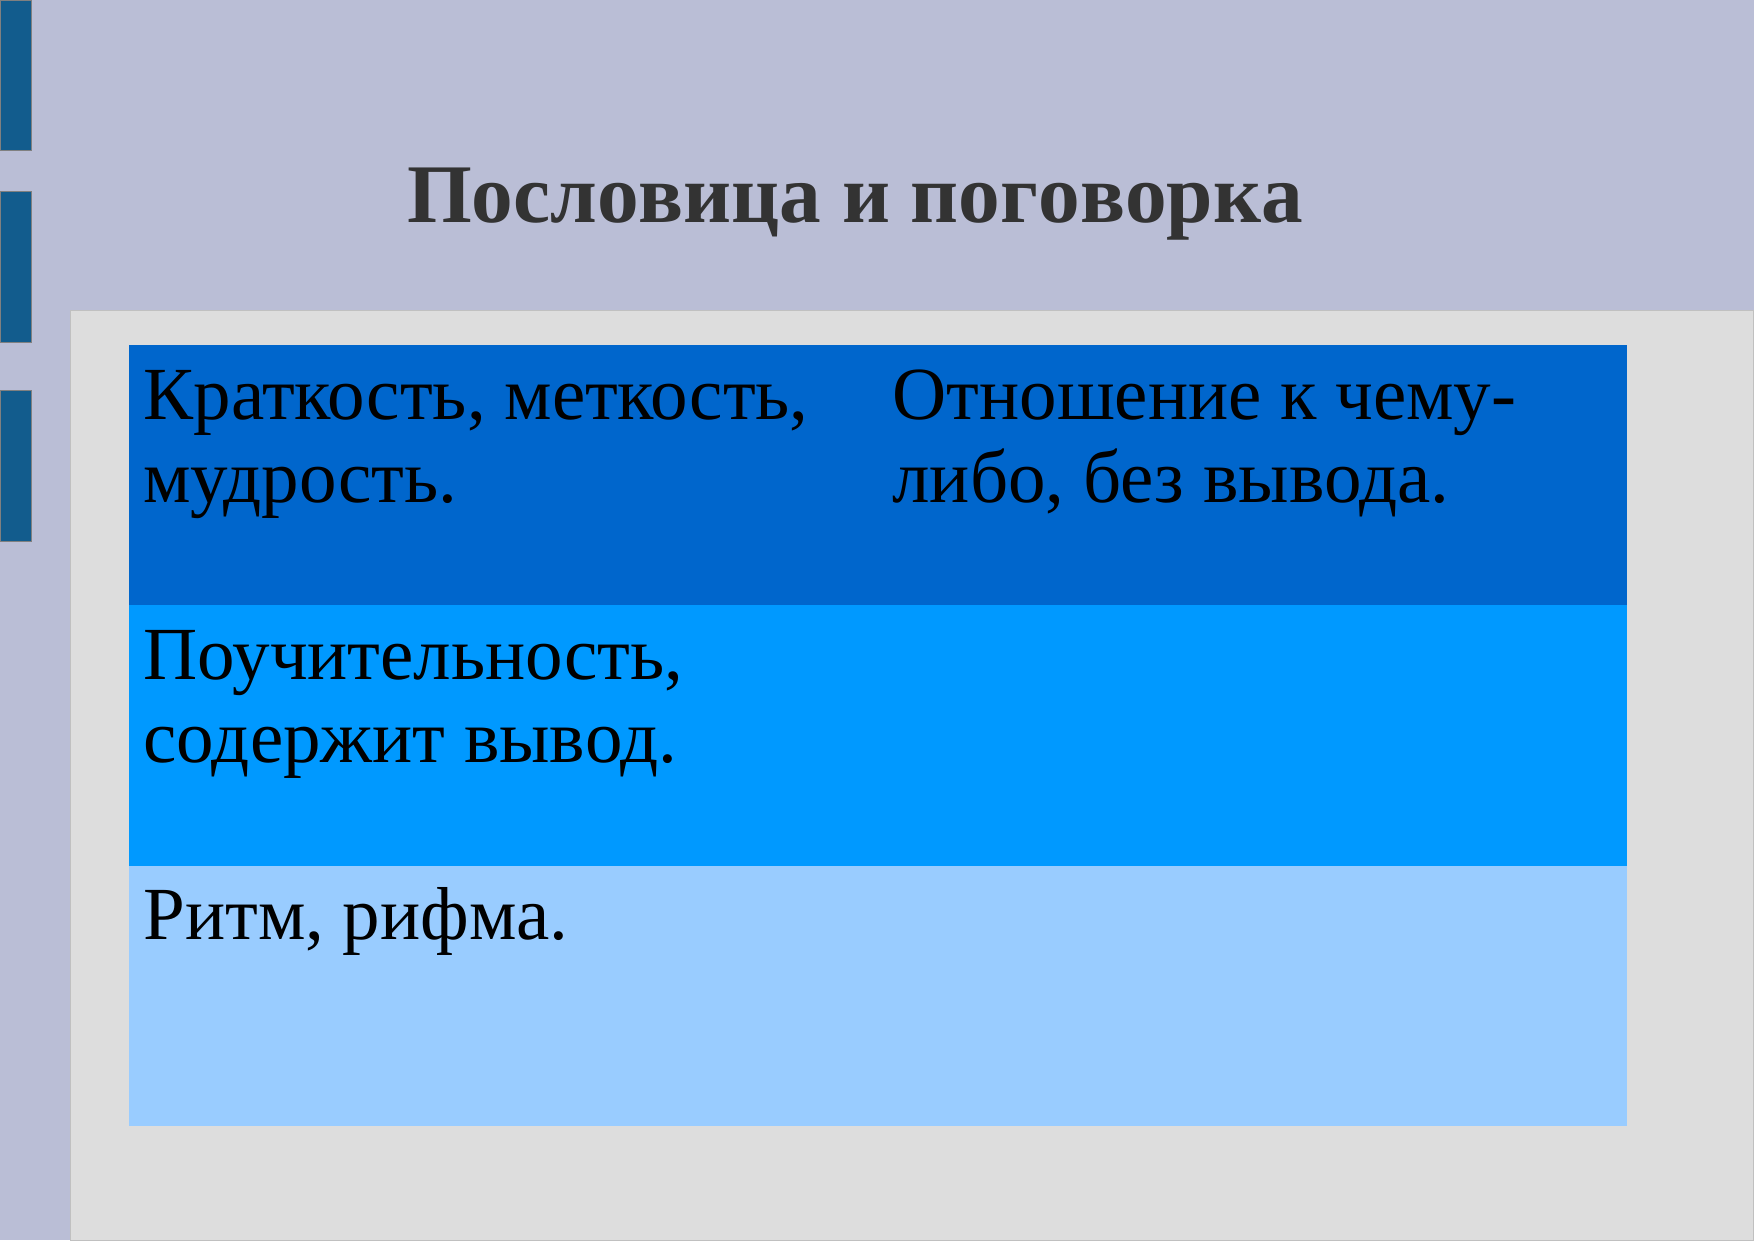

# Пословица и поговорка
| Краткость, меткость, мудрость. | Отношение к чему-либо, без вывода. |
| --- | --- |
| Поучительность, содержит вывод. | |
| Ритм, рифма. | |